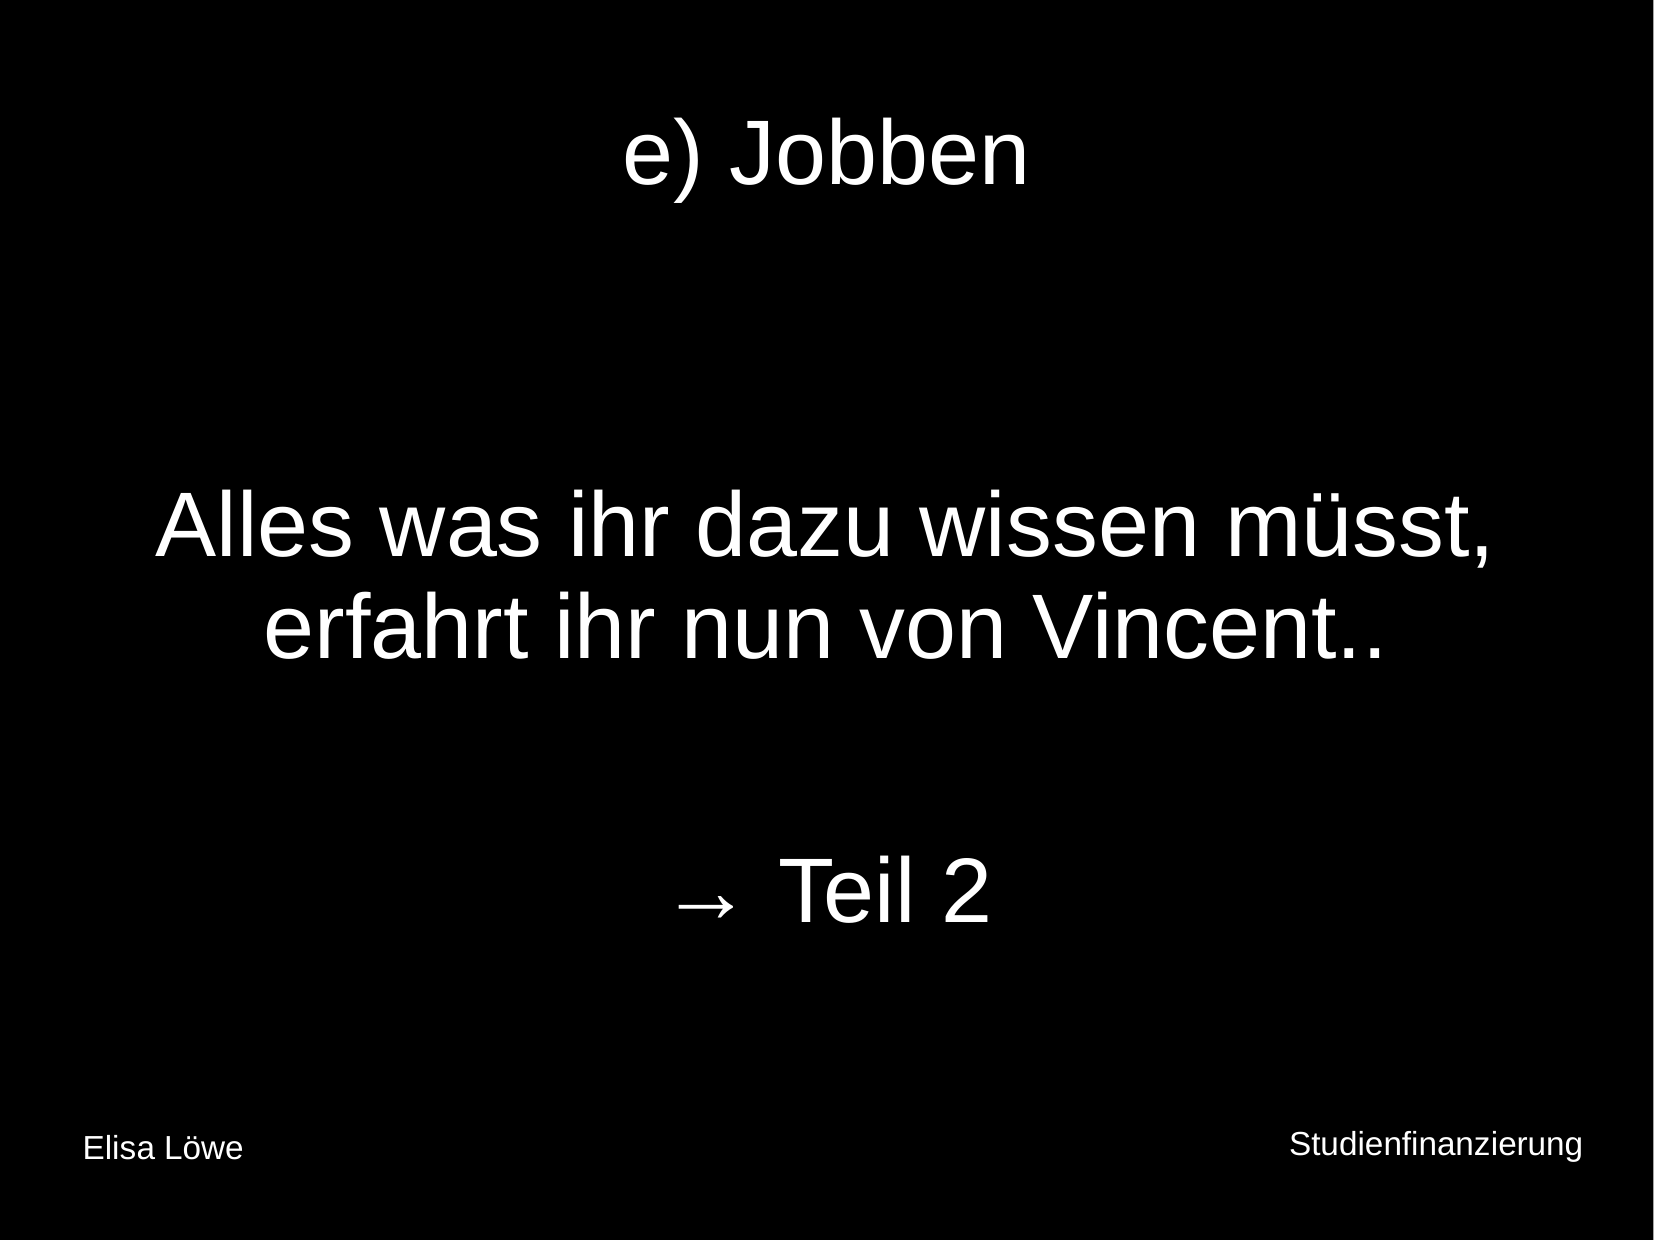

# e) Jobben
Alles was ihr dazu wissen müsst, erfahrt ihr nun von Vincent..
→ Teil 2
 Studienfinanzierung
Elisa Löwe